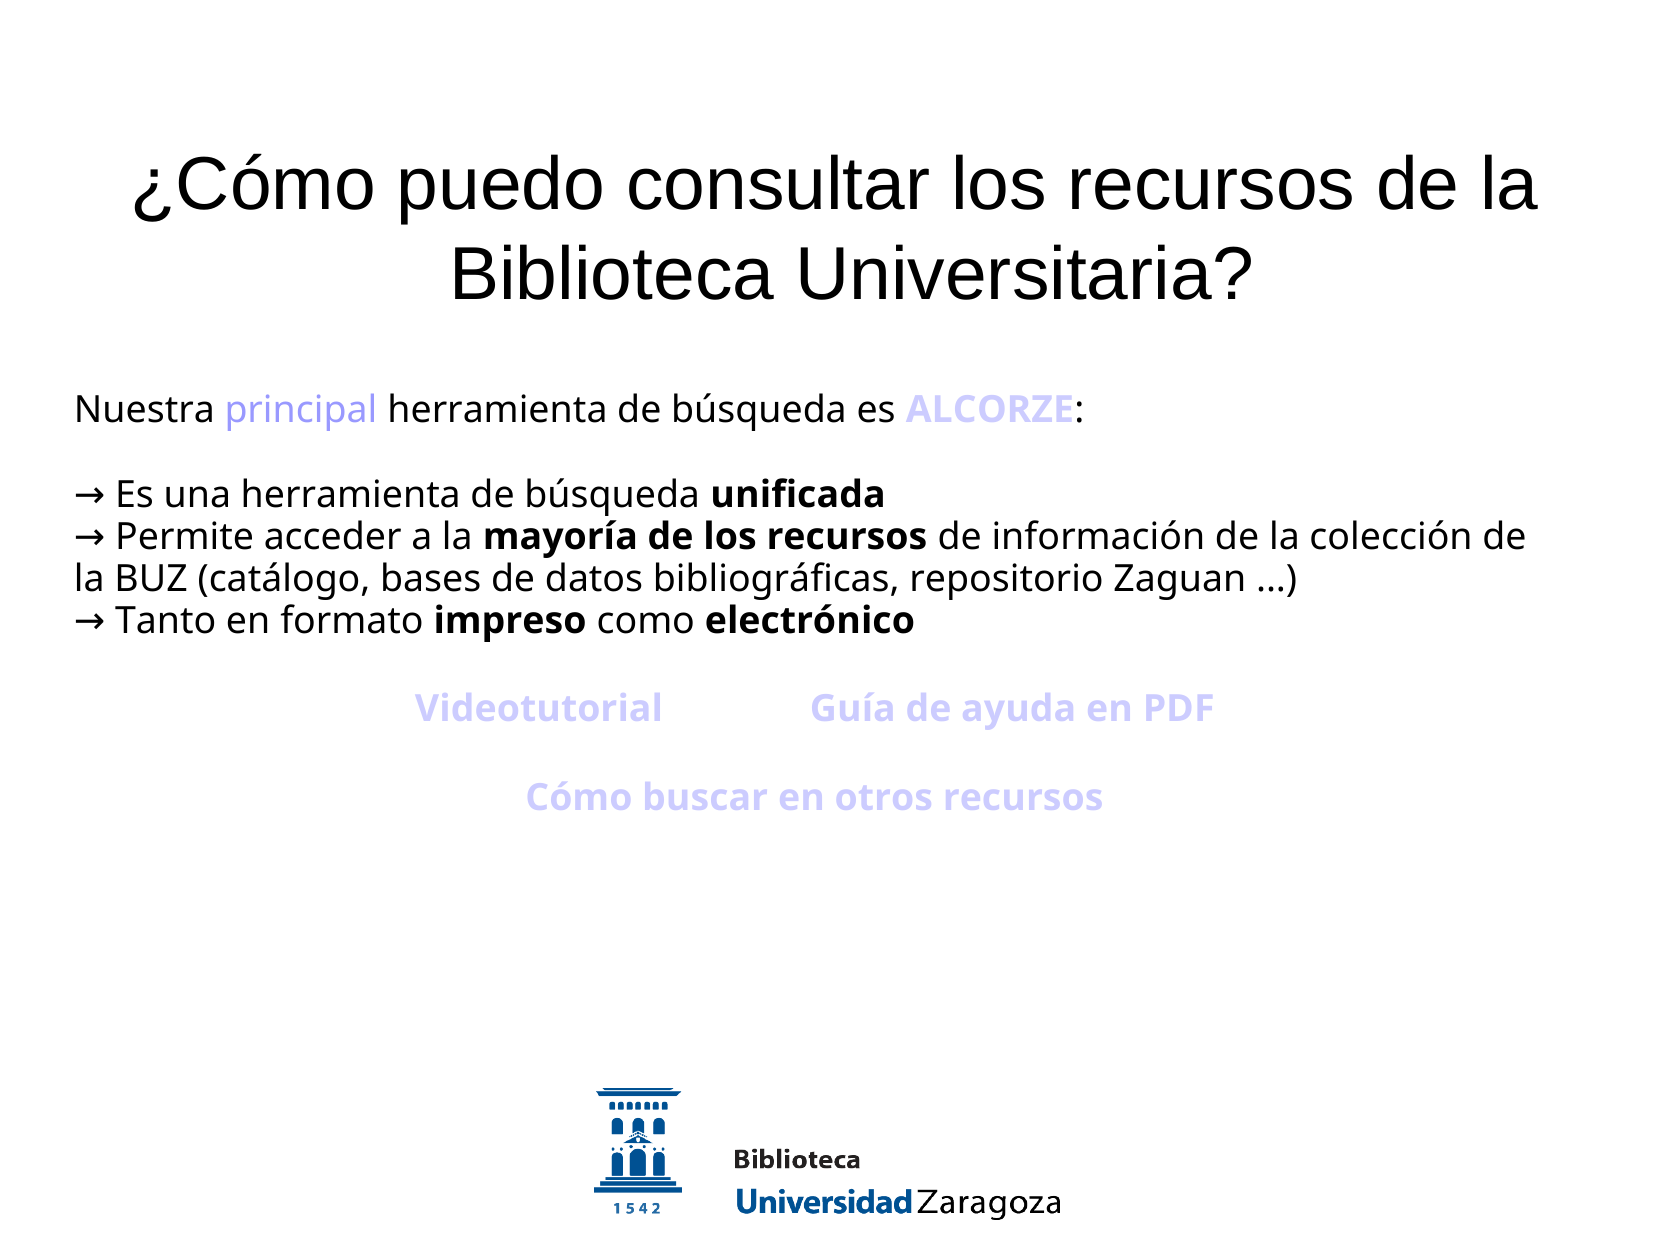

¿Cómo puedo consultar los recursos de la Biblioteca Universitaria?
Nuestra principal herramienta de búsqueda es ALCORZE:
→ Es una herramienta de búsqueda unificada
→ Permite acceder a la mayoría de los recursos de información de la colección de la BUZ (catálogo, bases de datos bibliográficas, repositorio Zaguan ...)
→ Tanto en formato impreso como electrónico
Videotutorial Guía de ayuda en PDF
Cómo buscar en otros recursos